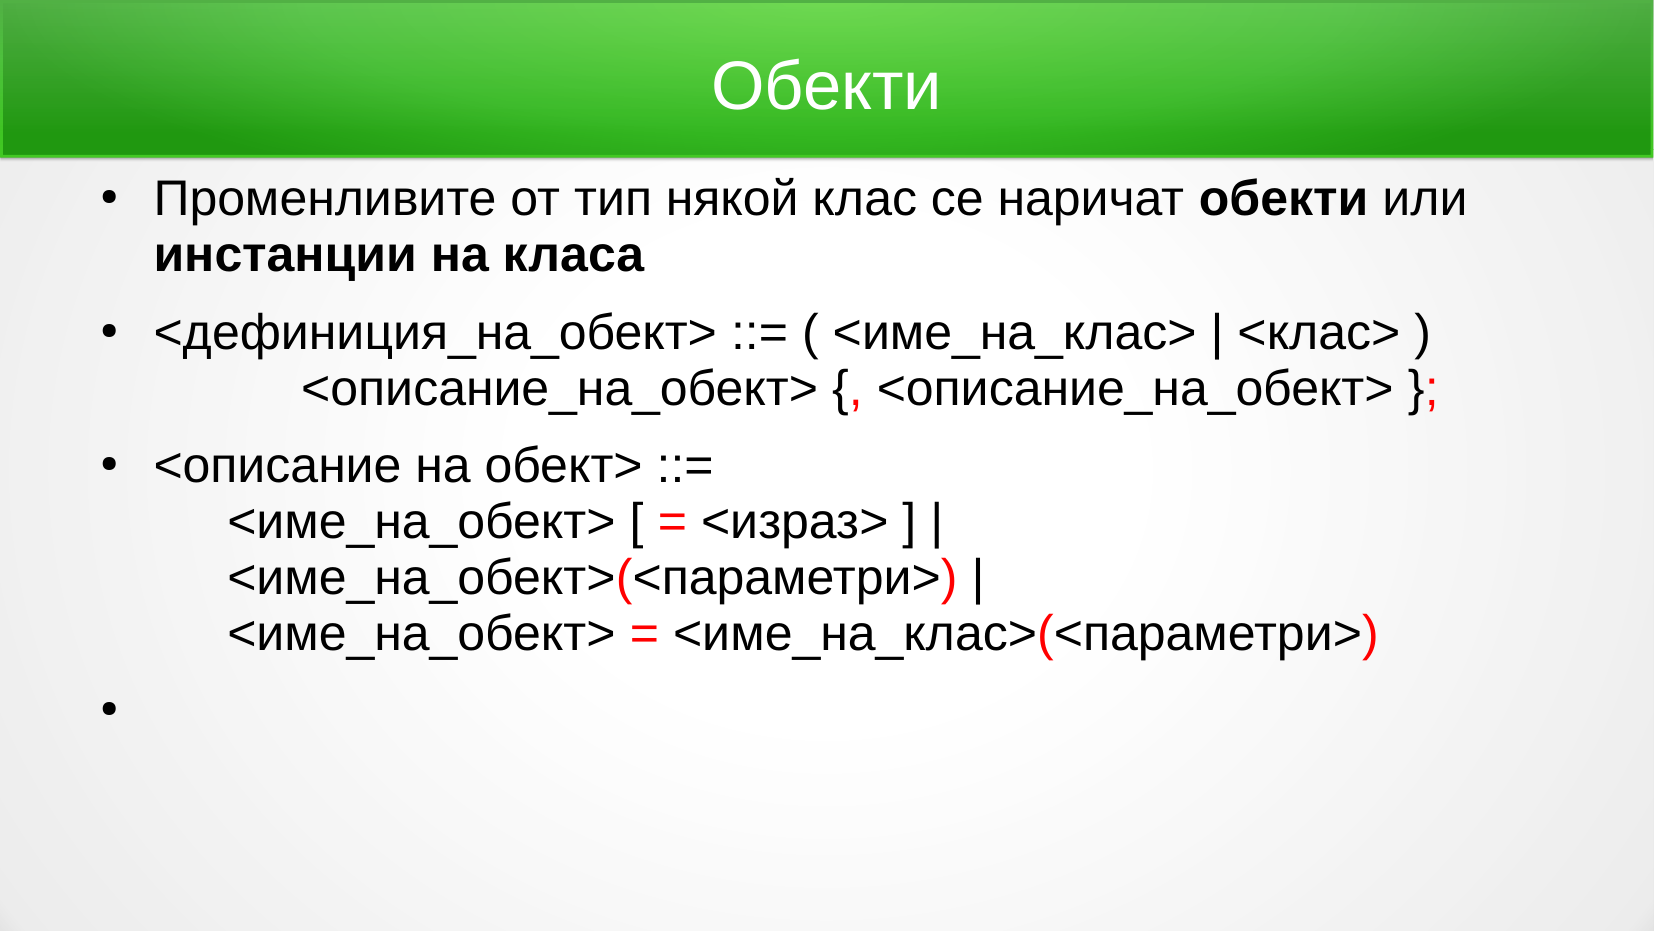

# Обекти
Променливите от тип някой клас се наричат обекти или инстанции на класа
<дефиниция_на_обект> ::= ( <име_на_клас> | <клас> ) 			<описание_на_обект> {, <описание_на_обект> };
<описание на обект> ::=
	<име_на_обект> [ = <израз> ] |
	<име_на_обект>(<параметри>) |
	<име_на_обект> = <име_на_клас>(<параметри>)